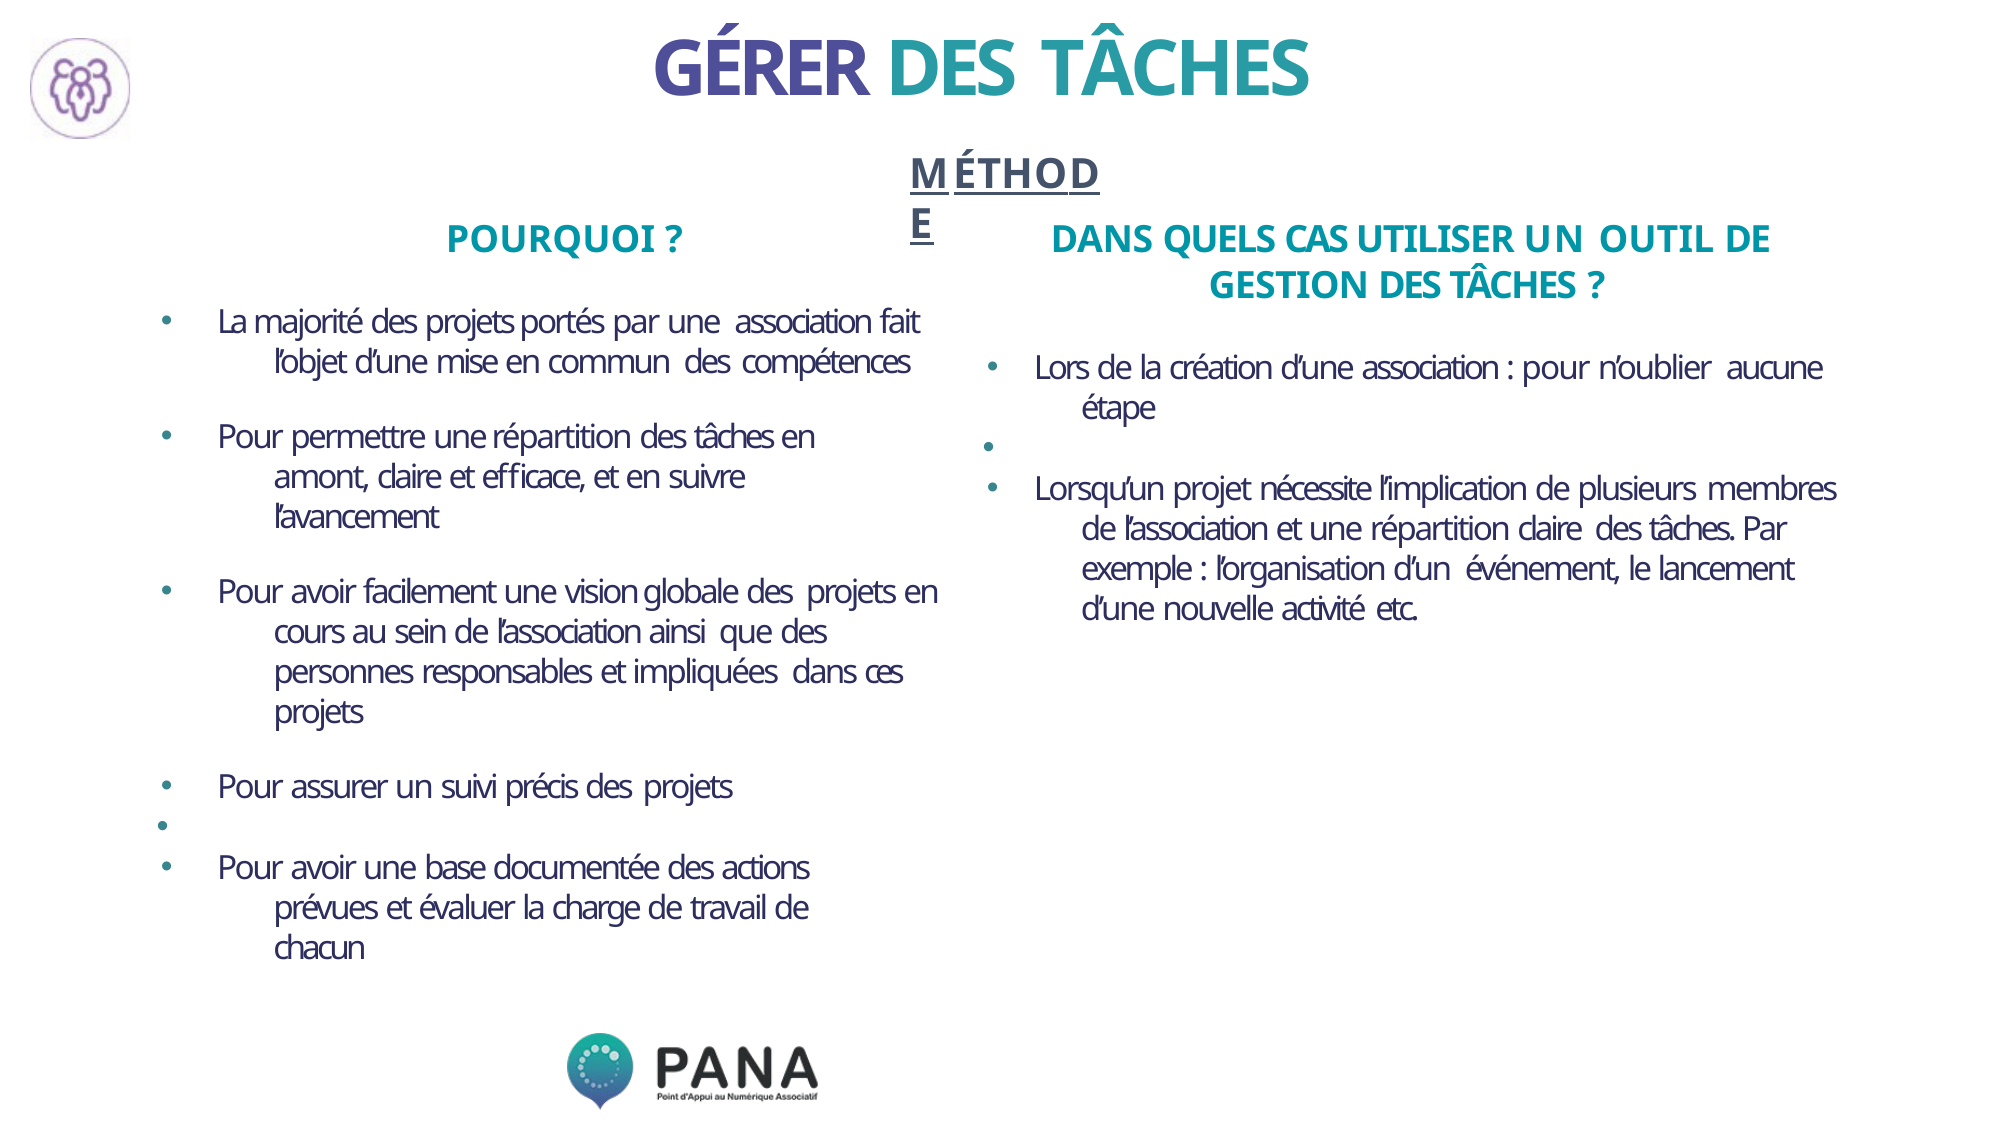

# GÉRER DES TÂCHES
MÉTHODE
DANS QUELS CAS UTILISER UN OUTIL DE GESTION DES TÂCHES ?
Lors de la création d’une association : pour n’oublier aucune étape
Lorsqu’un projet nécessite l’implication de plusieurs membres de l’association et une répartition claire des tâches. Par exemple : l’organisation d’un événement, le lancement d’une nouvelle activité etc.
POURQUOI ?
La majorité des projets portés par une association fait l’objet d’une mise en commun des compétences
Pour permettre une répartition des tâches en amont, claire et efficace, et en suivre l’avancement
Pour avoir facilement une vision globale des projets en cours au sein de l’association ainsi que des personnes responsables et impliquées dans ces projets
Pour assurer un suivi précis des projets
Pour avoir une base documentée des actions prévues et évaluer la charge de travail de chacun